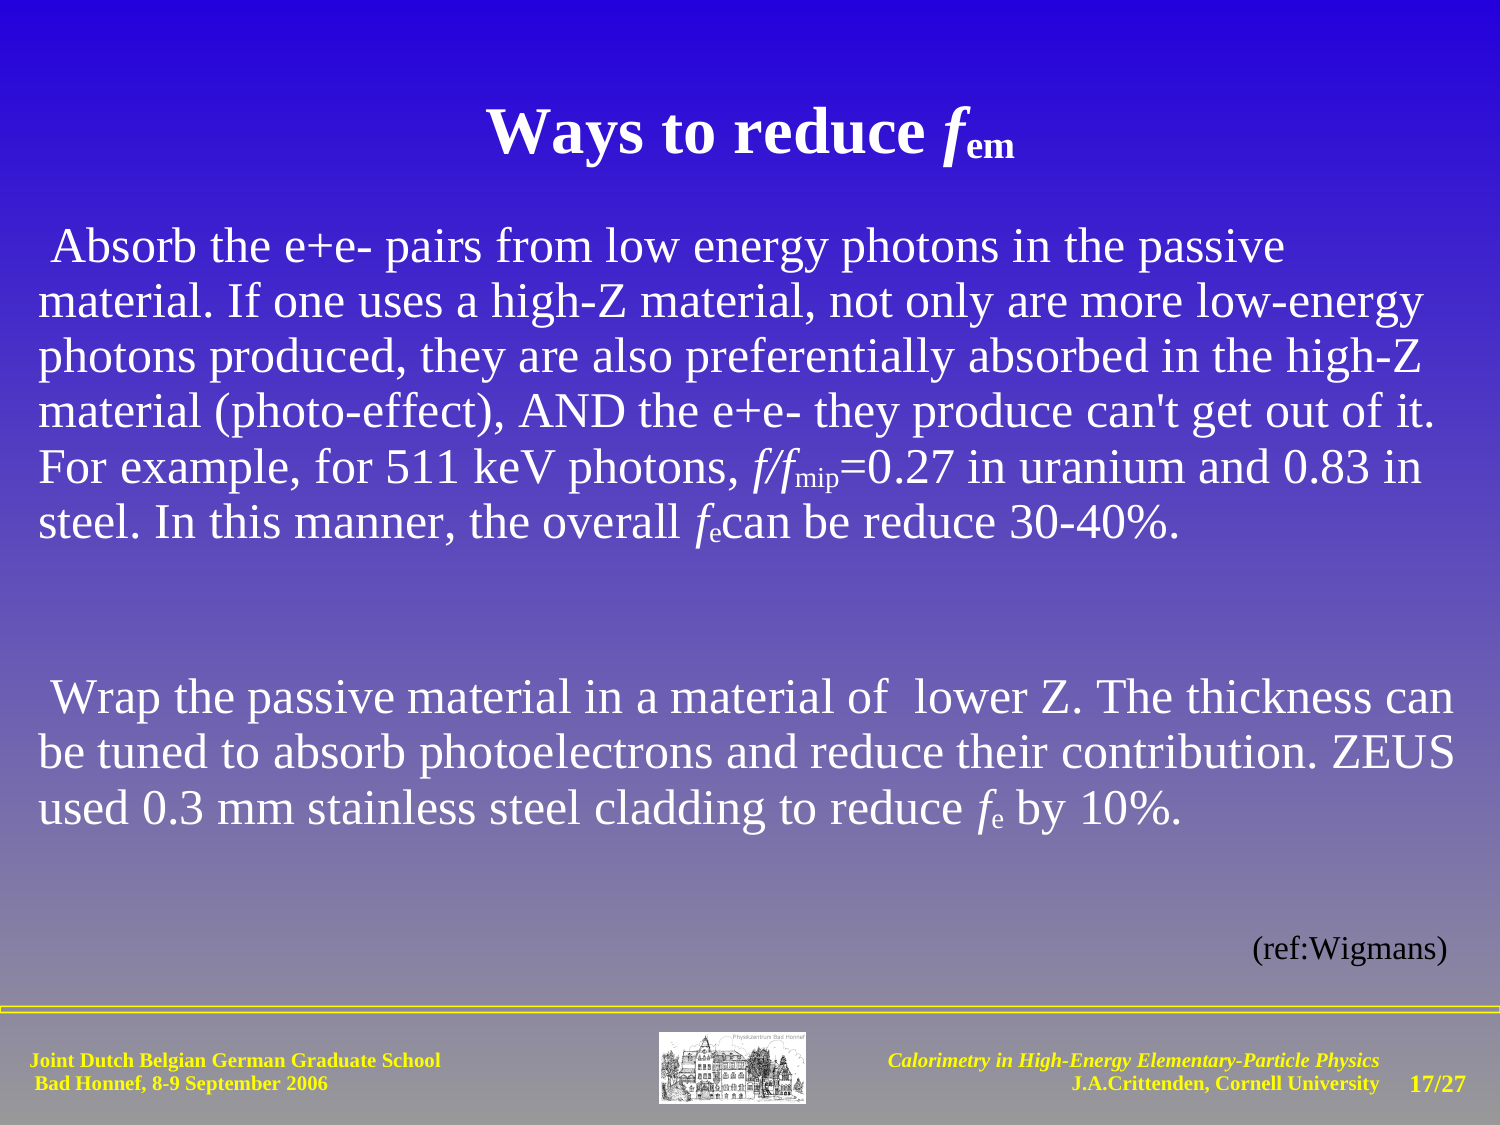

# Ways to reduce fem
 Absorb the e+e- pairs from low energy photons in the passive material. If one uses a high-Z material, not only are more low-energy photons produced, they are also preferentially absorbed in the high-Z material (photo-effect), AND the e+e- they produce can't get out of it. For example, for 511 keV photons, f/fmip=0.27 in uranium and 0.83 in steel. In this manner, the overall fecan be reduce 30-40%.
 Wrap the passive material in a material of lower Z. The thickness can be tuned to absorb photoelectrons and reduce their contribution. ZEUS used 0.3 mm stainless steel cladding to reduce fe by 10%.
(ref:Wigmans)